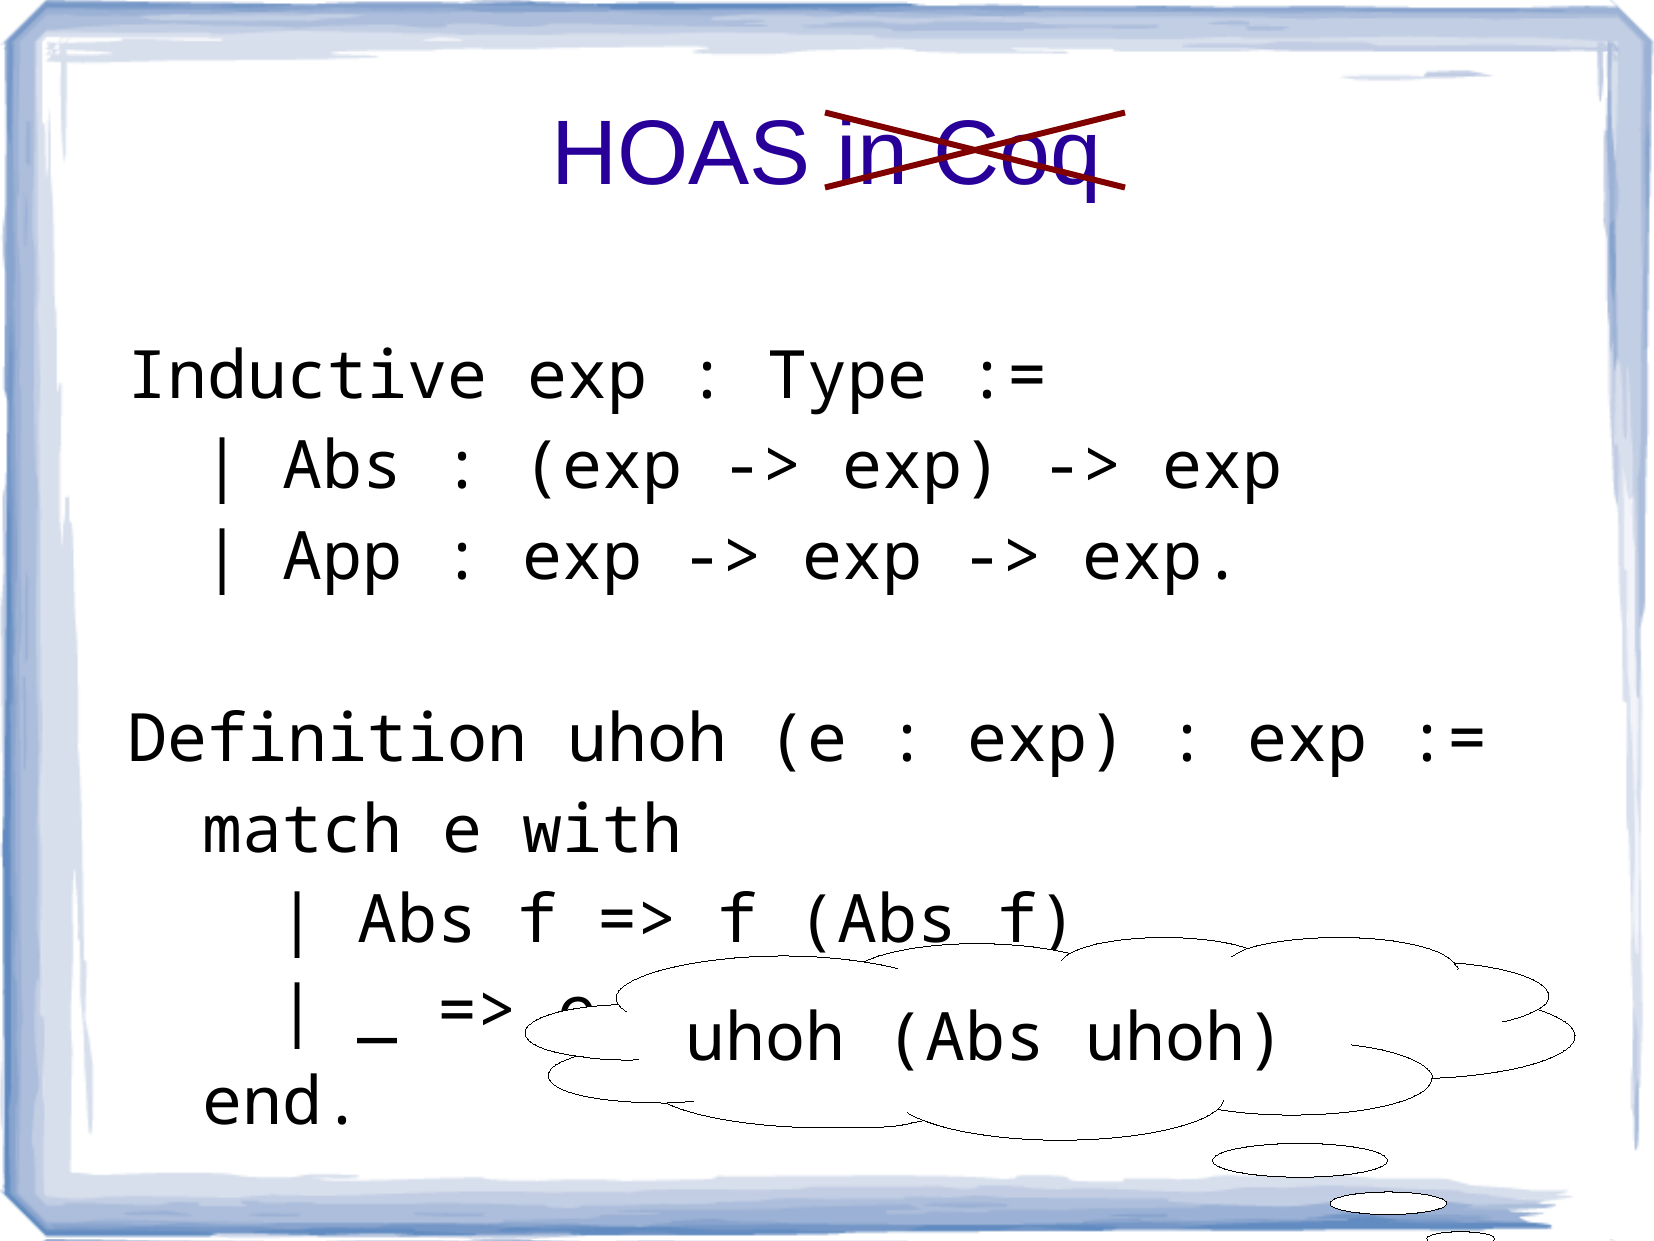

# HOAS in Coq
Inductive exp : Type :=
	| Abs : (exp -> exp) -> exp
	| App : exp -> exp -> exp.
Definition uhoh (e : exp) : exp :=
	match e with
		| Abs f => f (Abs f)
		| _ => e
	end.
uhoh (Abs uhoh)